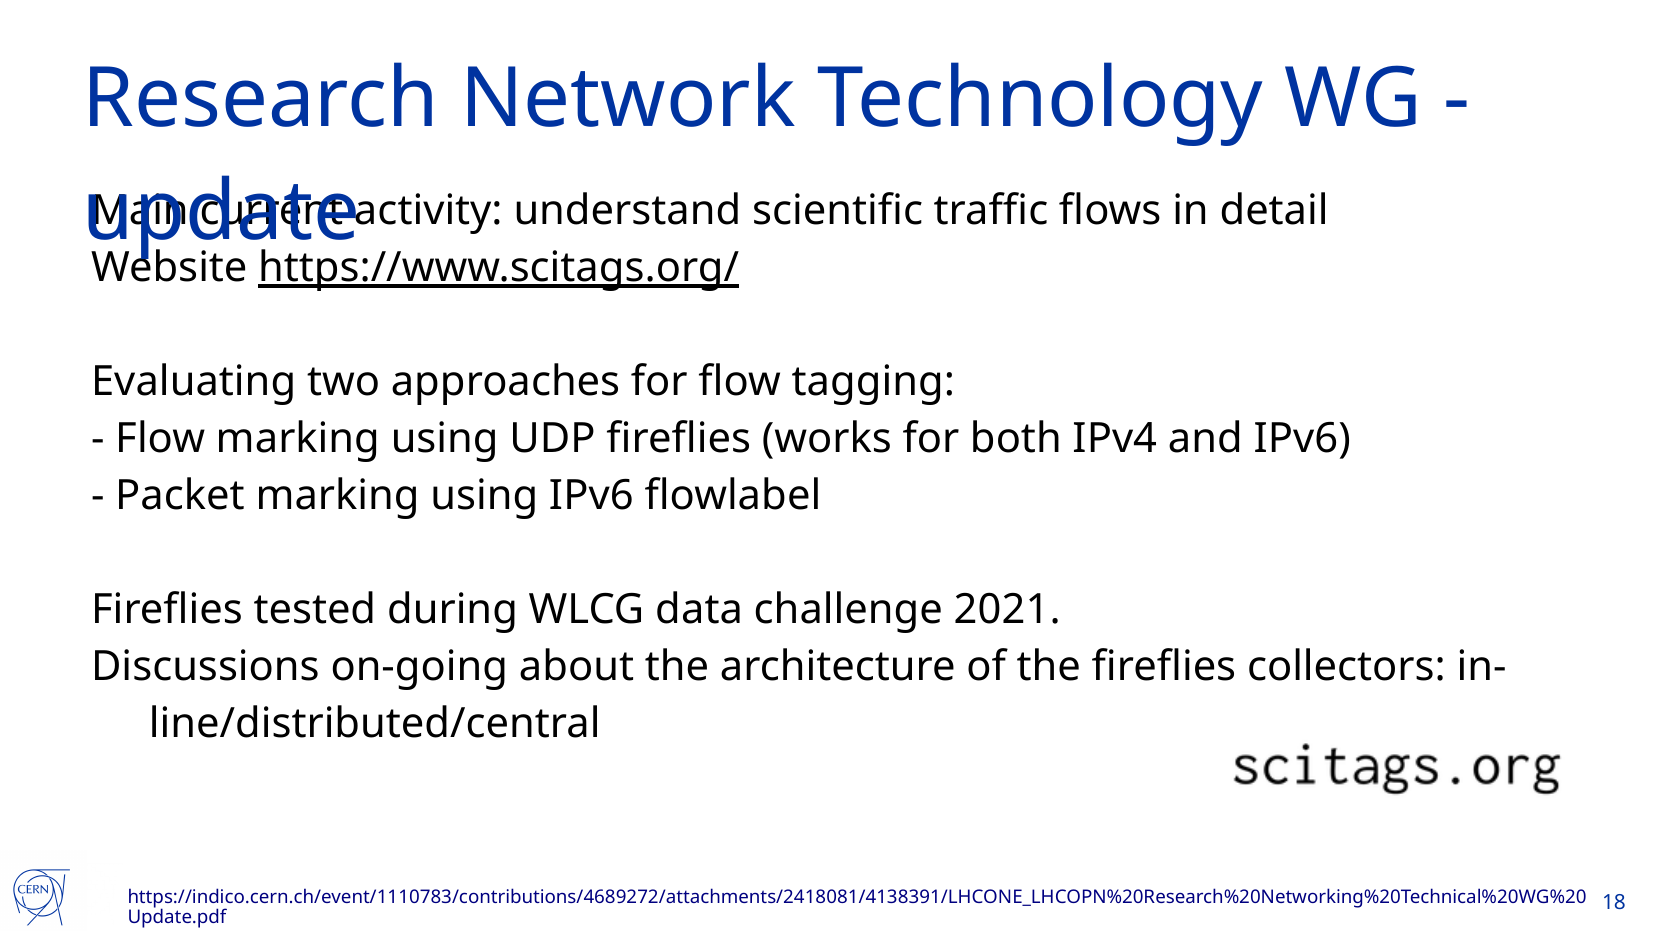

# Research Network Technology WG - update
Main current activity: understand scientific traffic flows in detail
Website https://www.scitags.org/
Evaluating two approaches for flow tagging:
- Flow marking using UDP fireflies (works for both IPv4 and IPv6)
- Packet marking using IPv6 flowlabel
Fireflies tested during WLCG data challenge 2021.
Discussions on-going about the architecture of the fireflies collectors: in-line/distributed/central
18
https://indico.cern.ch/event/1110783/contributions/4689272/attachments/2418081/4138391/LHCONE_LHCOPN%20Research%20Networking%20Technical%20WG%20Update.pdf